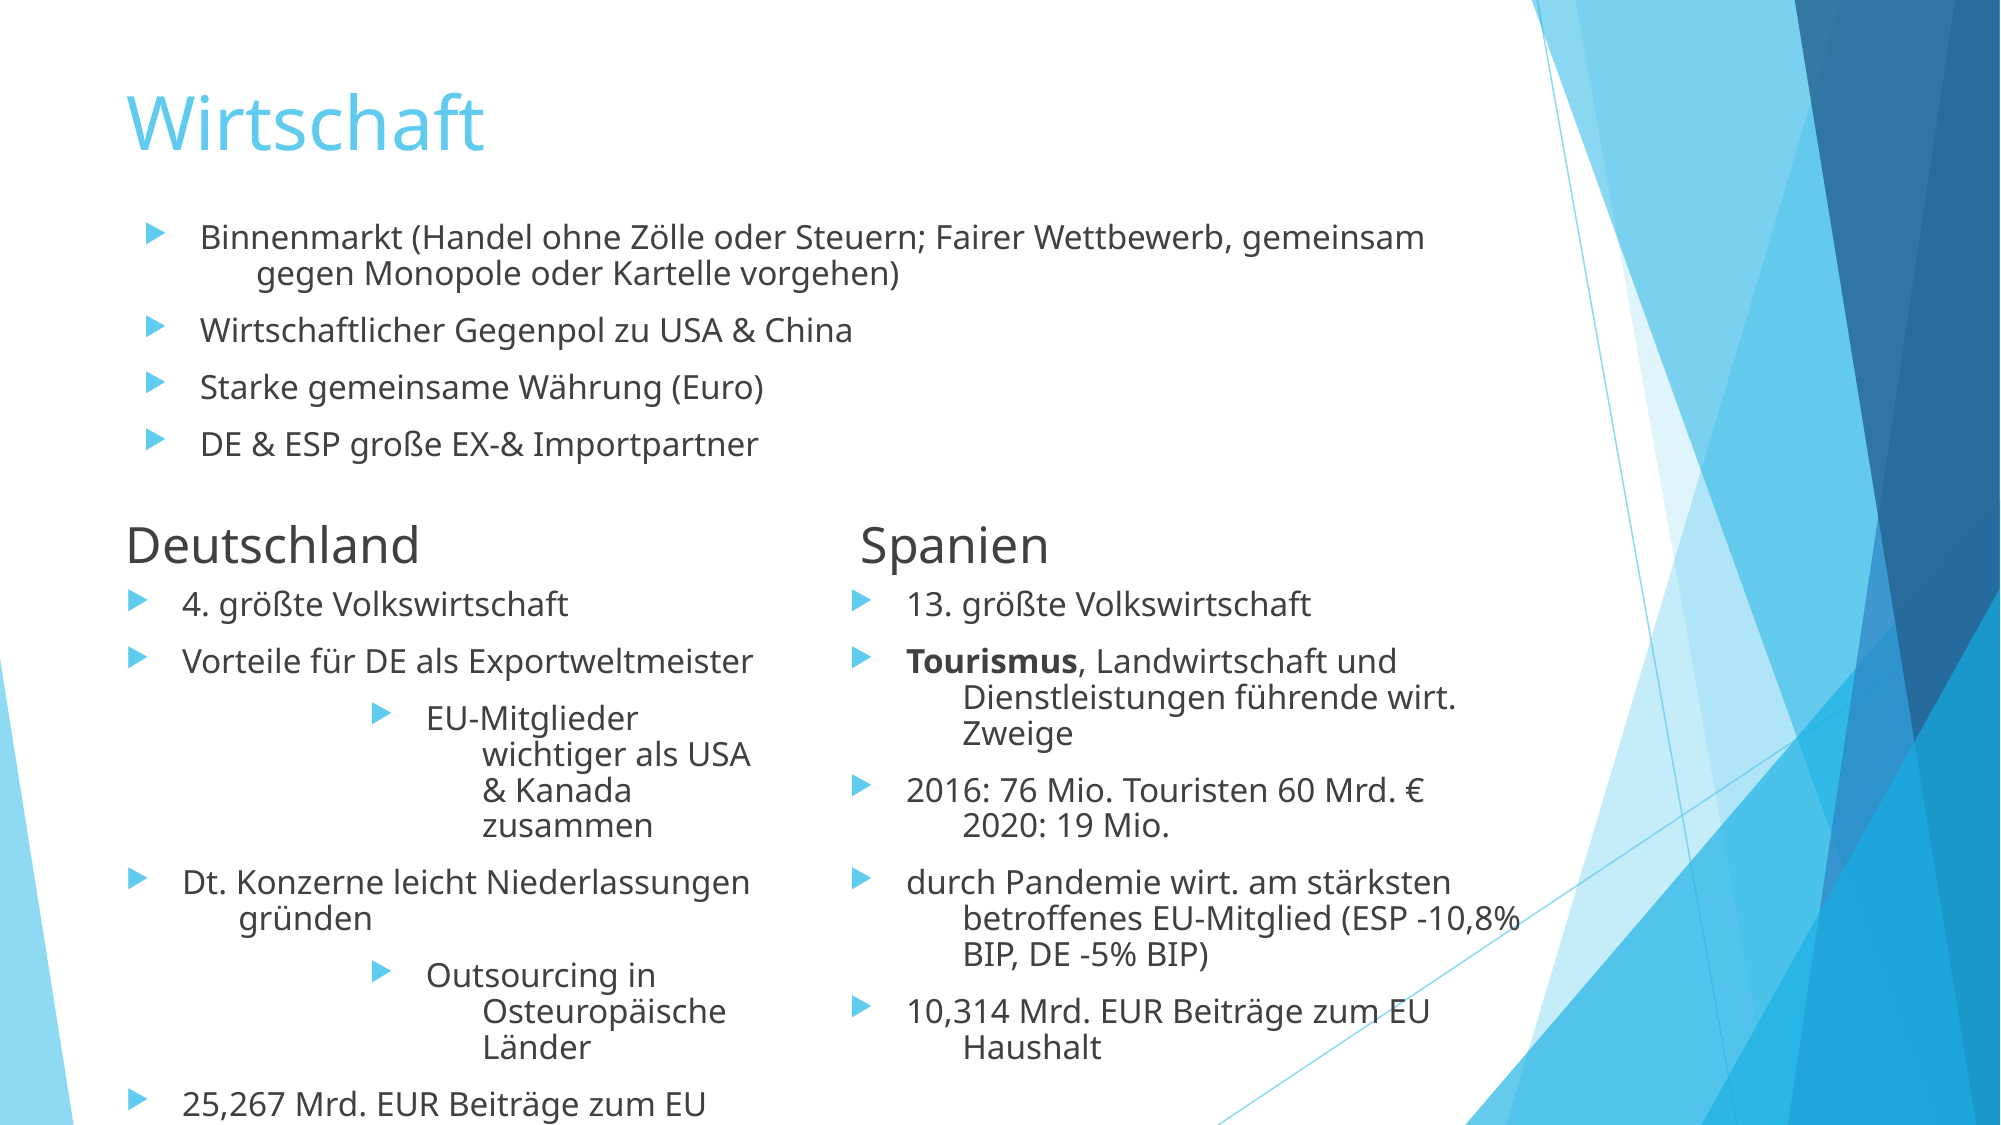

# Wirtschaft
Binnenmarkt (Handel ohne Zölle oder Steuern; Fairer Wettbewerb, gemeinsam gegen Monopole oder Kartelle vorgehen)
Wirtschaftlicher Gegenpol zu USA & China
Starke gemeinsame Währung (Euro)
DE & ESP große EX-& Importpartner
Deutschland
Spanien
4. größte Volkswirtschaft
Vorteile für DE als Exportweltmeister
EU-Mitglieder wichtiger als USA & Kanada zusammen
Dt. Konzerne leicht Niederlassungen gründen
Outsourcing in Osteuropäische Länder
25,267 Mrd. EUR Beiträge zum EU Haushalt
13. größte Volkswirtschaft
Tourismus, Landwirtschaft und Dienstleistungen führende wirt. Zweige
2016: 76 Mio. Touristen 60 Mrd. € 2020: 19 Mio.
durch Pandemie wirt. am stärksten betroffenes EU-Mitglied (ESP -10,8% BIP, DE -5% BIP)
10,314 Mrd. EUR Beiträge zum EU Haushalt